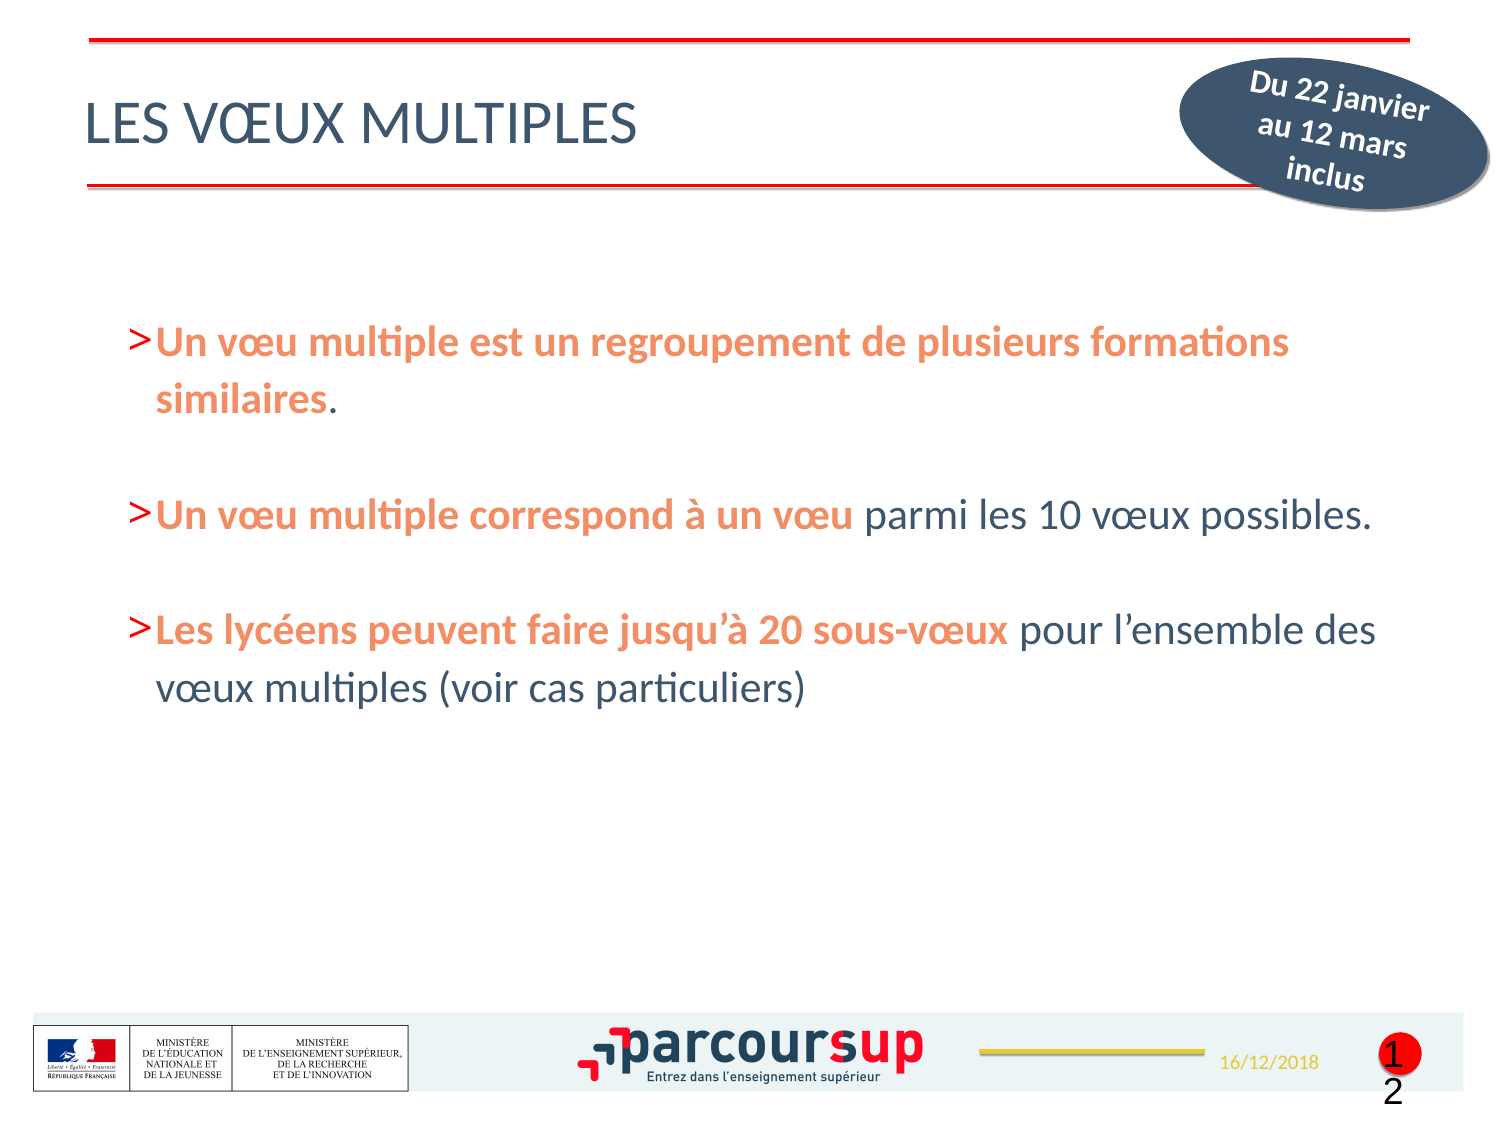

Les vœux multiples
Du 22 janvier au 12 mars inclus
Un vœu multiple est un regroupement de plusieurs formations similaires.
Un vœu multiple correspond à un vœu parmi les 10 vœux possibles.
Les lycéens peuvent faire jusqu’à 20 sous-vœux pour l’ensemble des vœux multiples (voir cas particuliers)